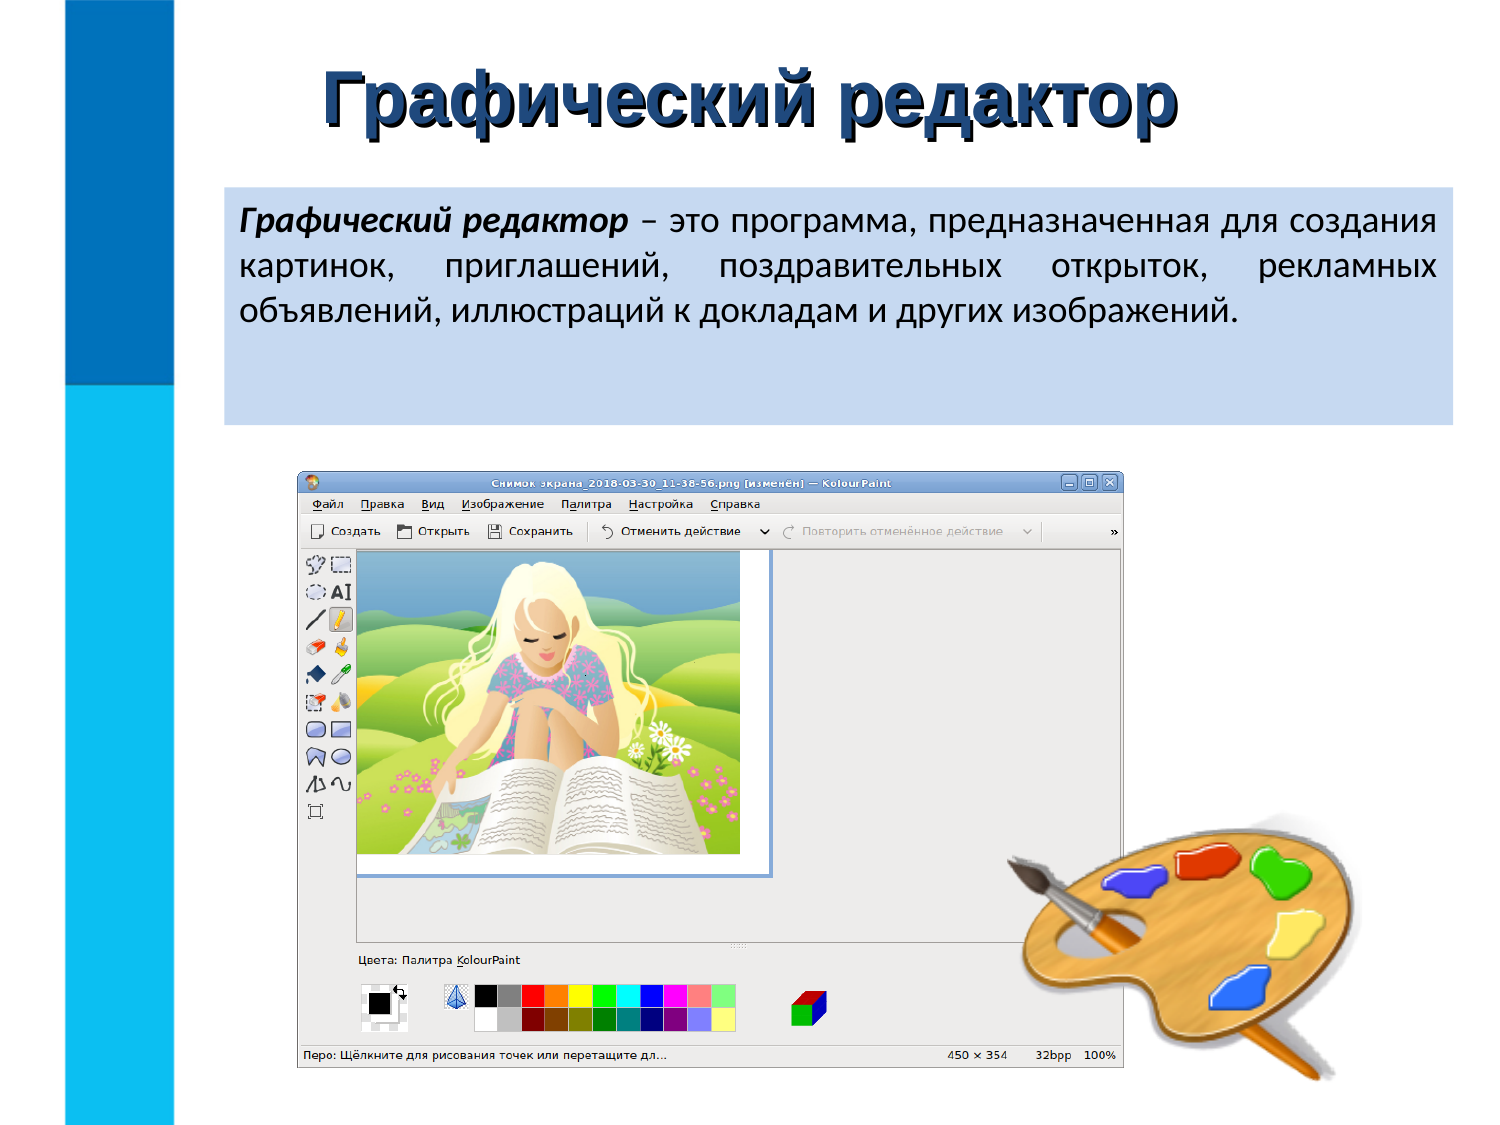

# Графический редактор
Графический редактор – это программа, предназначенная для создания картинок, приглашений, поздравительных открыток, рекламных объявлений, иллюстраций к докладам и других изображений.